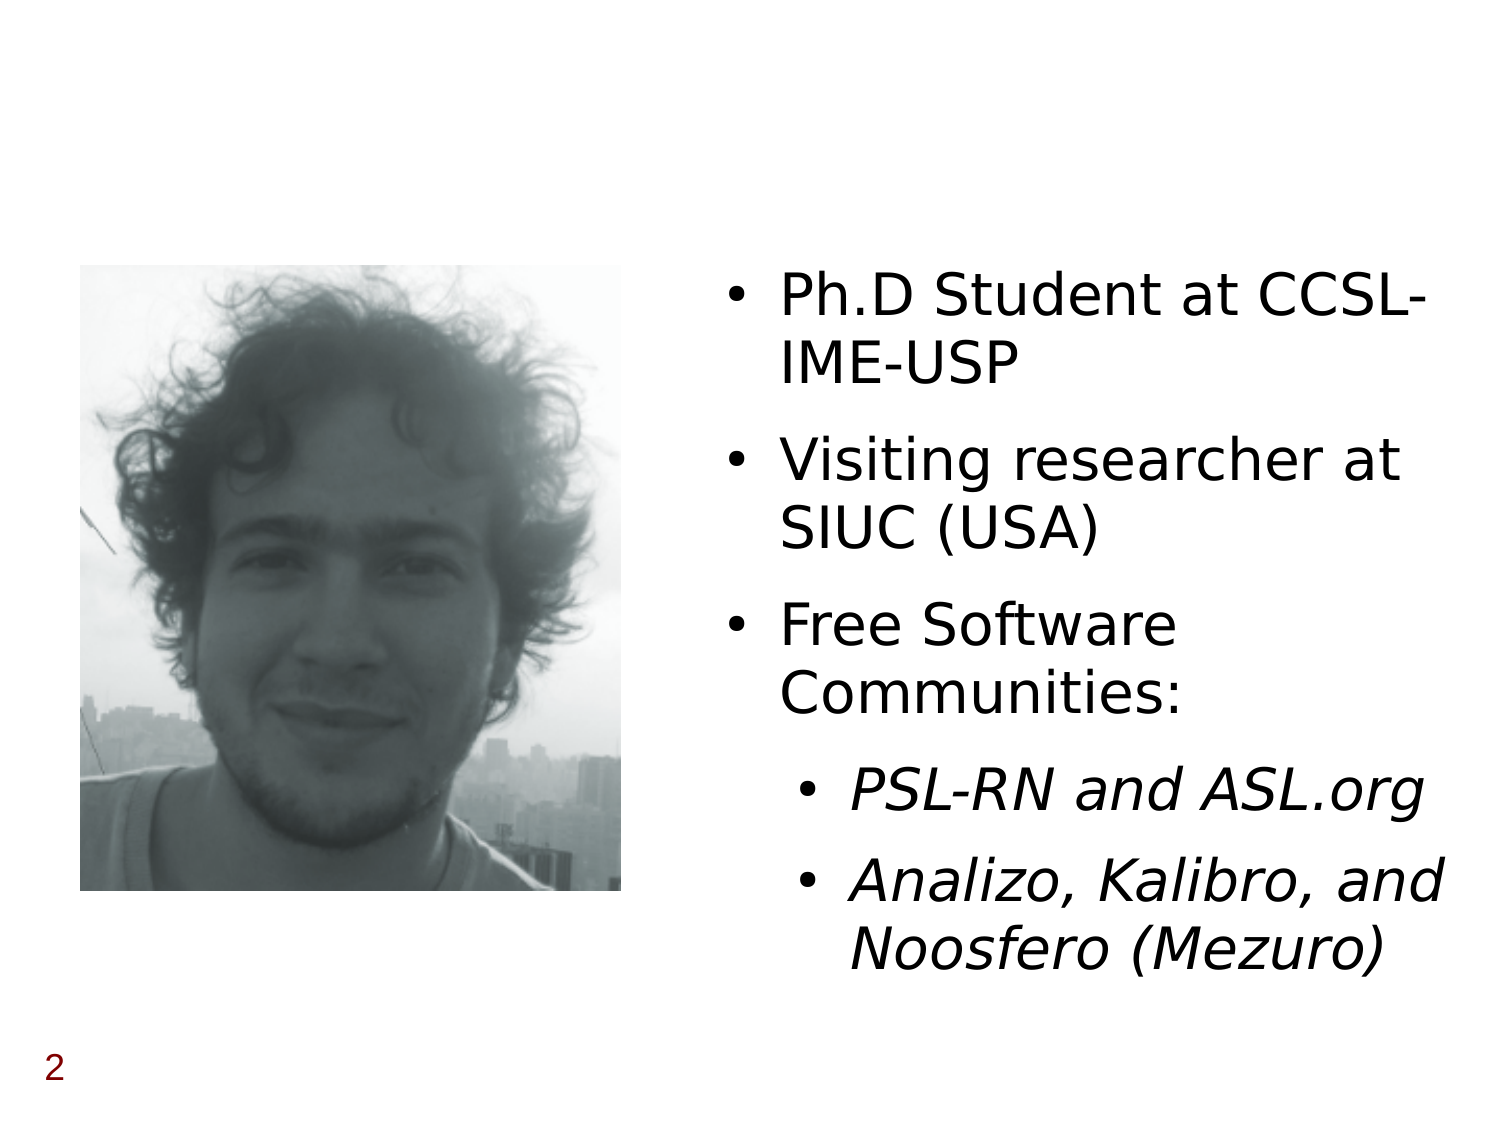

#
Ph.D Student at CCSL-IME-USP
Visiting researcher at SIUC (USA)
Free Software Communities:
PSL-RN and ASL.org
Analizo, Kalibro, and Noosfero (Mezuro)